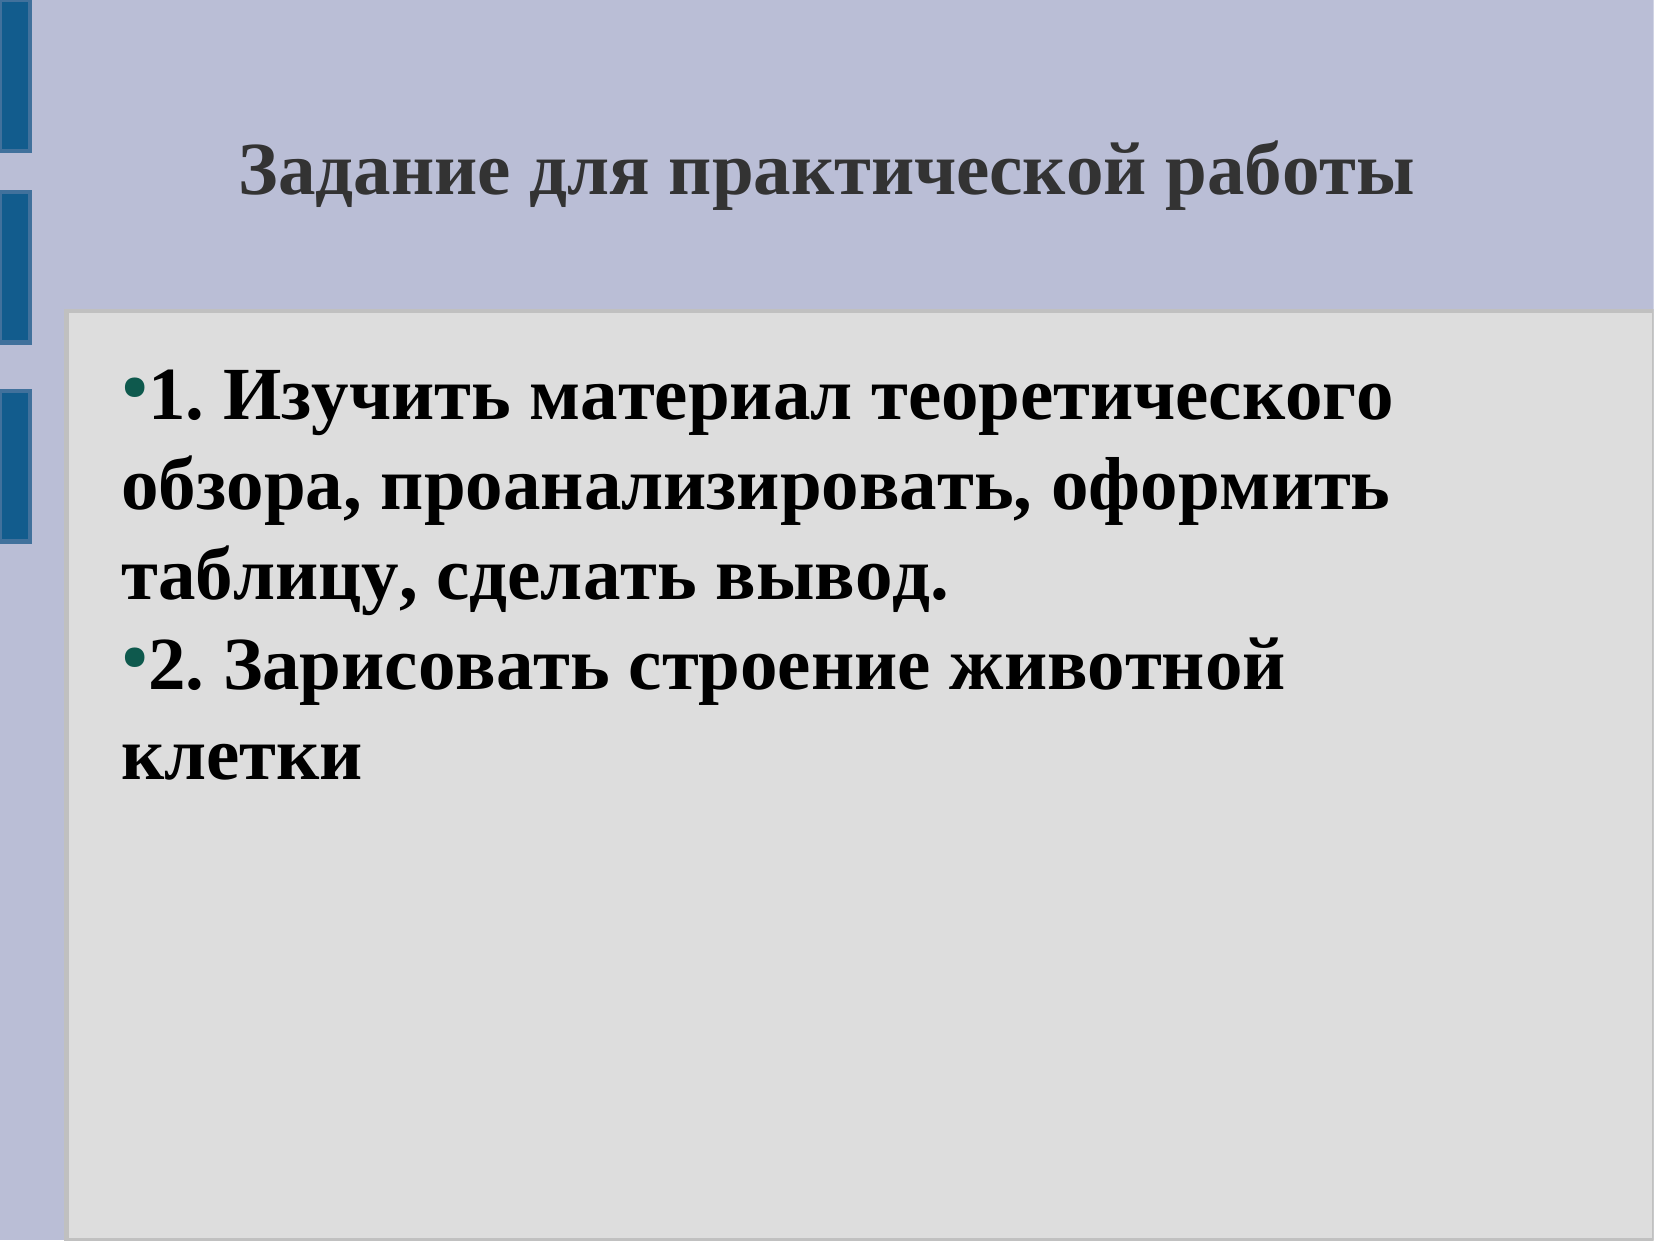

# Задание для практической работы
1. Изучить материал теоретического обзора, проанализировать, оформить таблицу, сделать вывод.
2. Зарисовать строение животной клетки